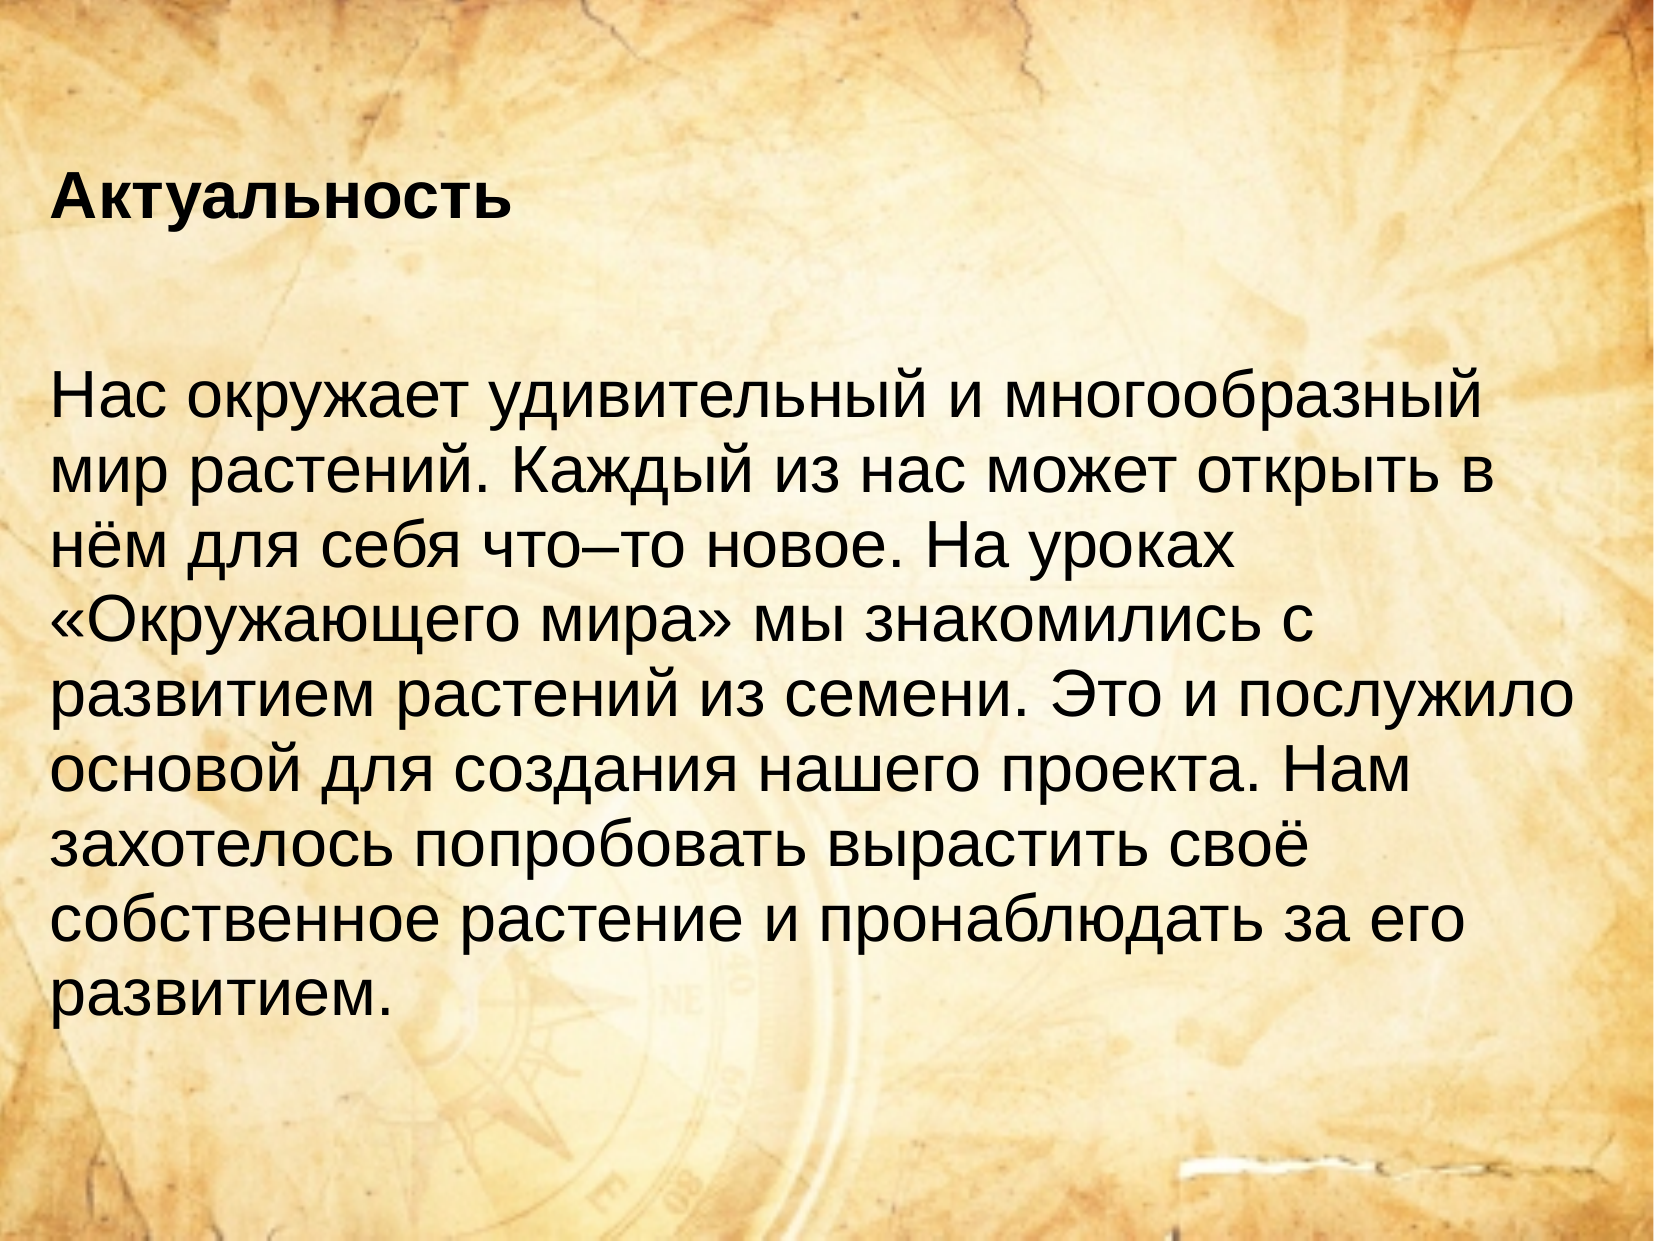

Актуальность
Нас окружает удивительный и многообразный мир растений. Каждый из нас может открыть в нём для себя что–то новое. На уроках «Окружающего мира» мы знакомились с развитием растений из семени. Это и послужило основой для создания нашего проекта. Нам захотелось попробовать вырастить своё собственное растение и пронаблюдать за его развитием.